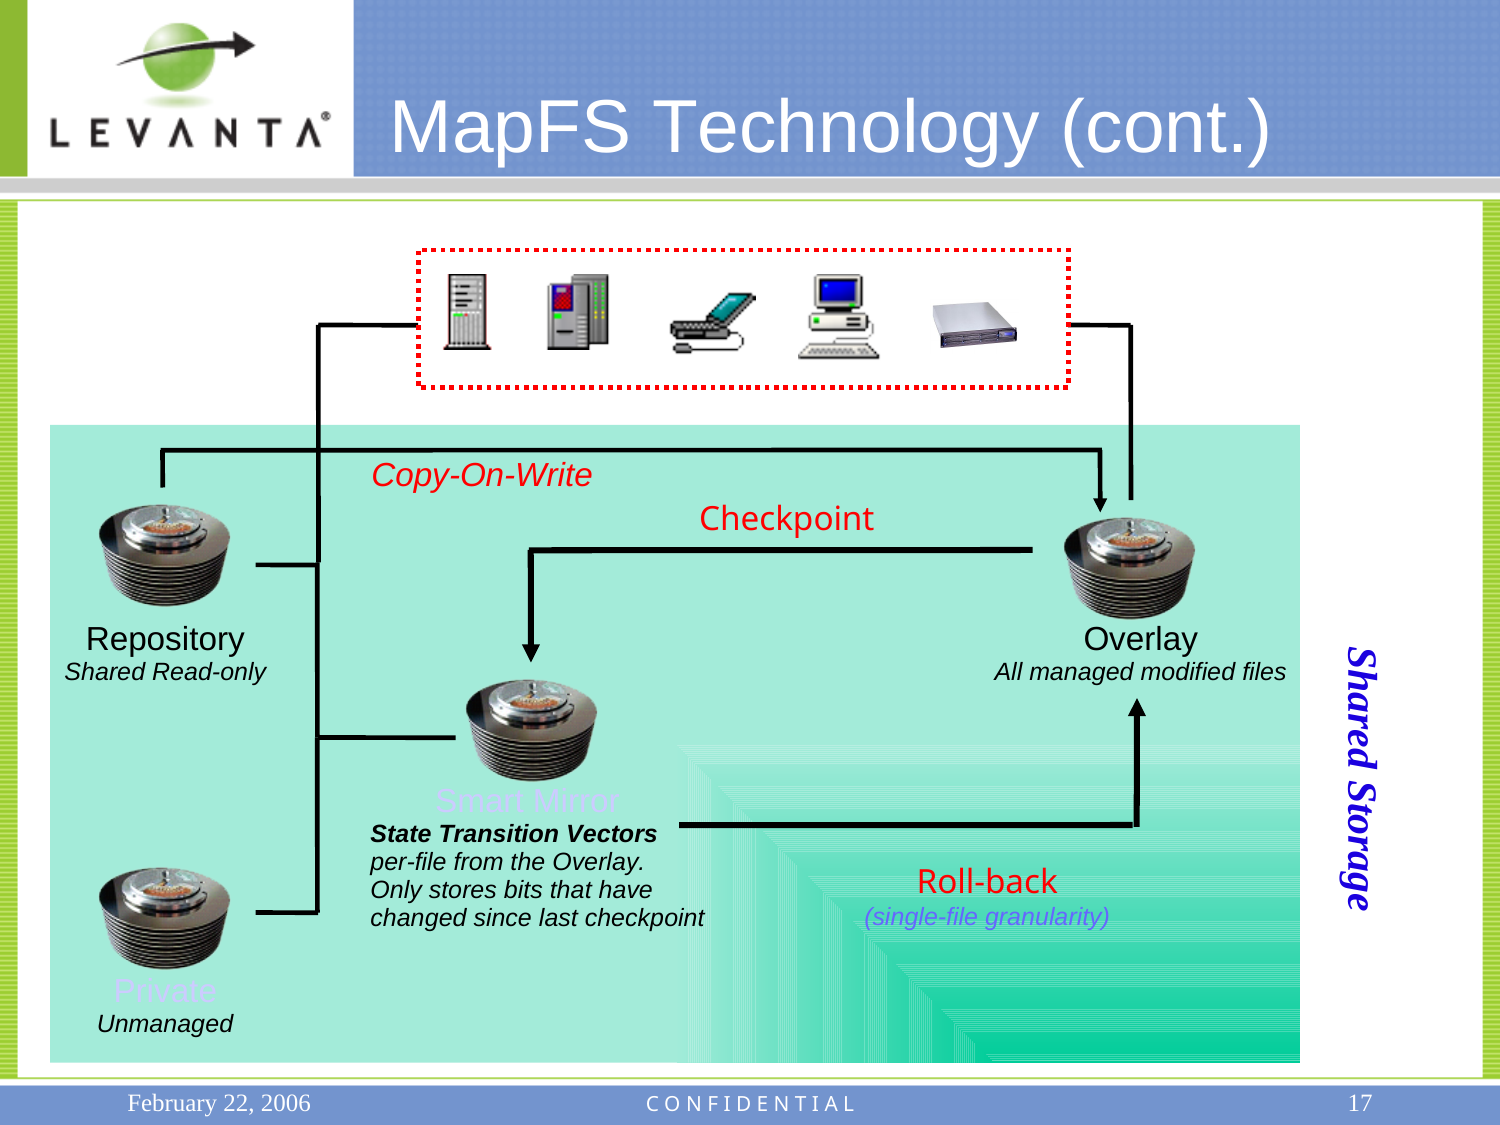

MapFS Technology (cont.)
Copy-On-Write
Checkpoint
Repository
Shared Read-only
Overlay
All managed modified files
Shared Storage
 Smart Mirror
State Transition Vectors
per-file from the Overlay.
Only stores bits that have
changed since last checkpoint
Roll-back
(single-file granularity)
Private
Unmanaged